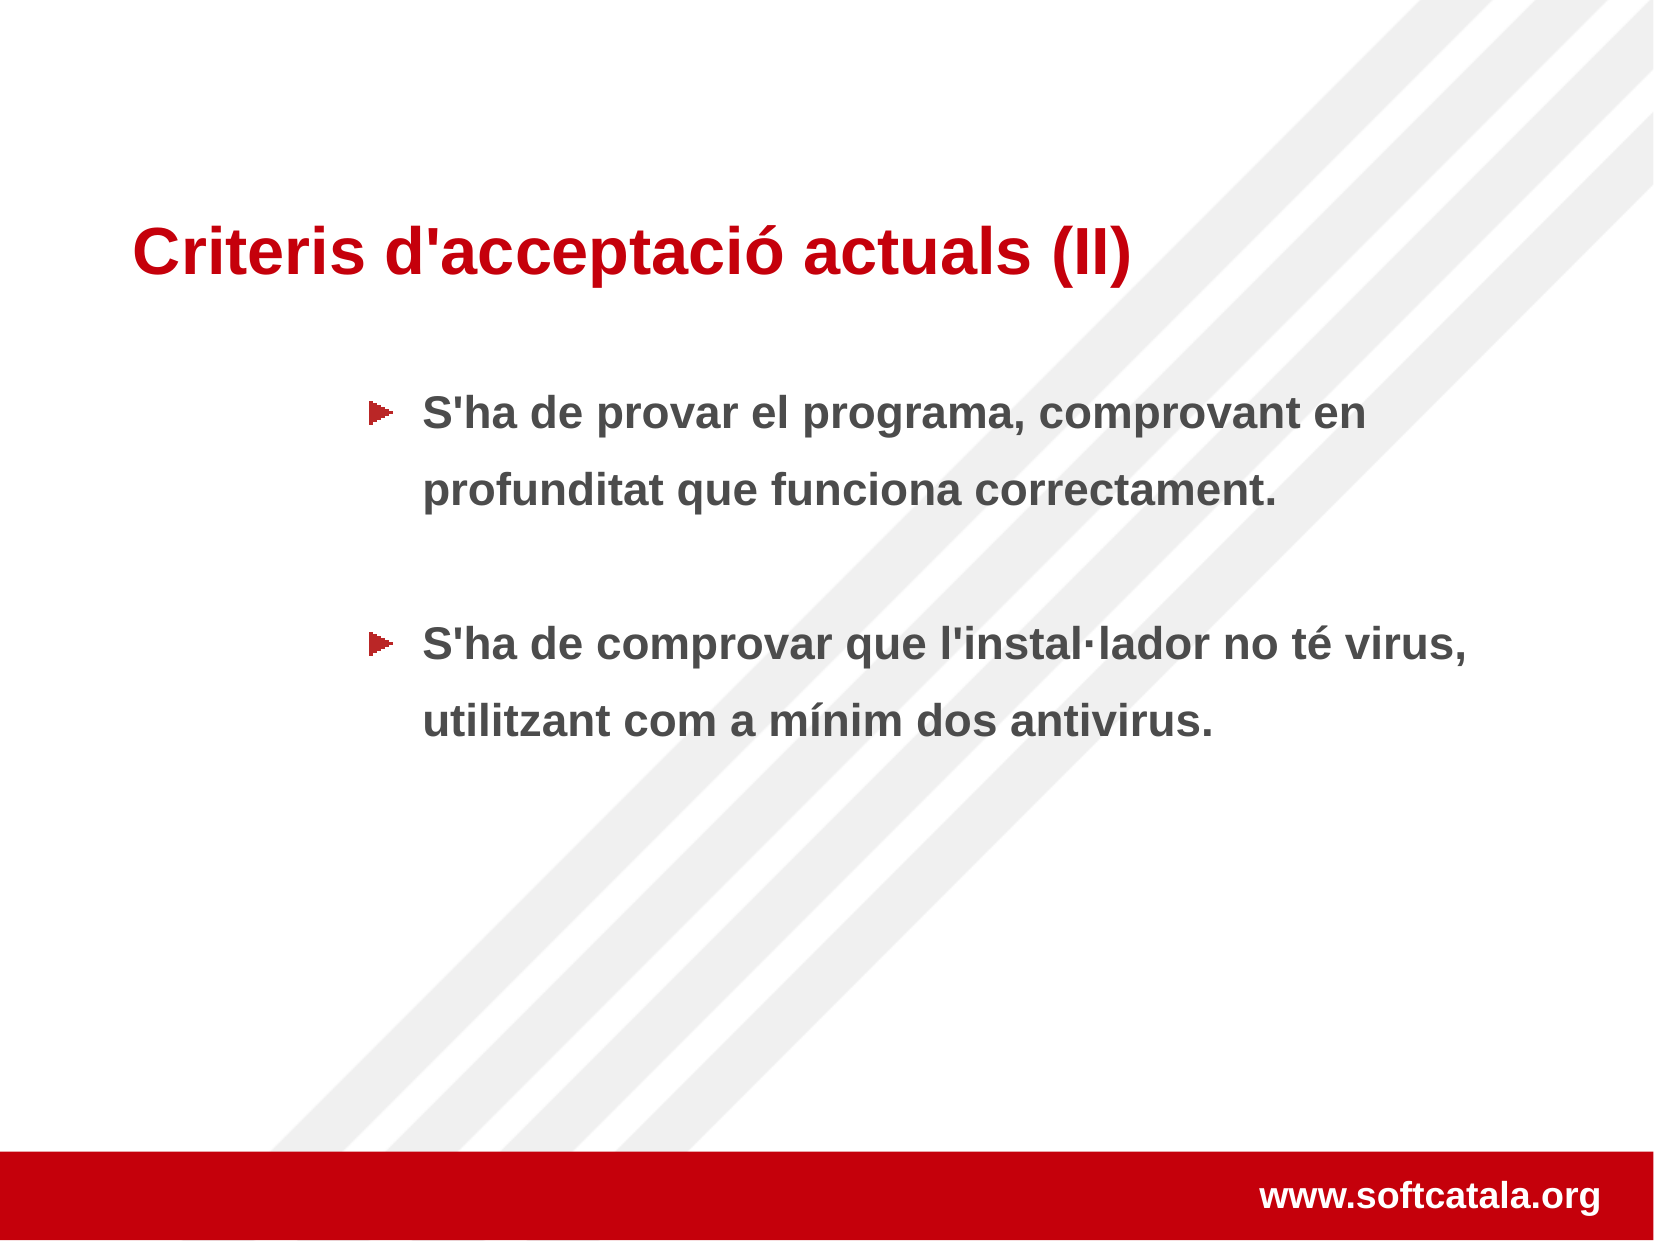

Criteris d'acceptació actuals (II)
S'ha de provar el programa, comprovant en profunditat que funciona correctament.
S'ha de comprovar que l'instal·lador no té virus, utilitzant com a mínim dos antivirus.
 www.softcatala.org